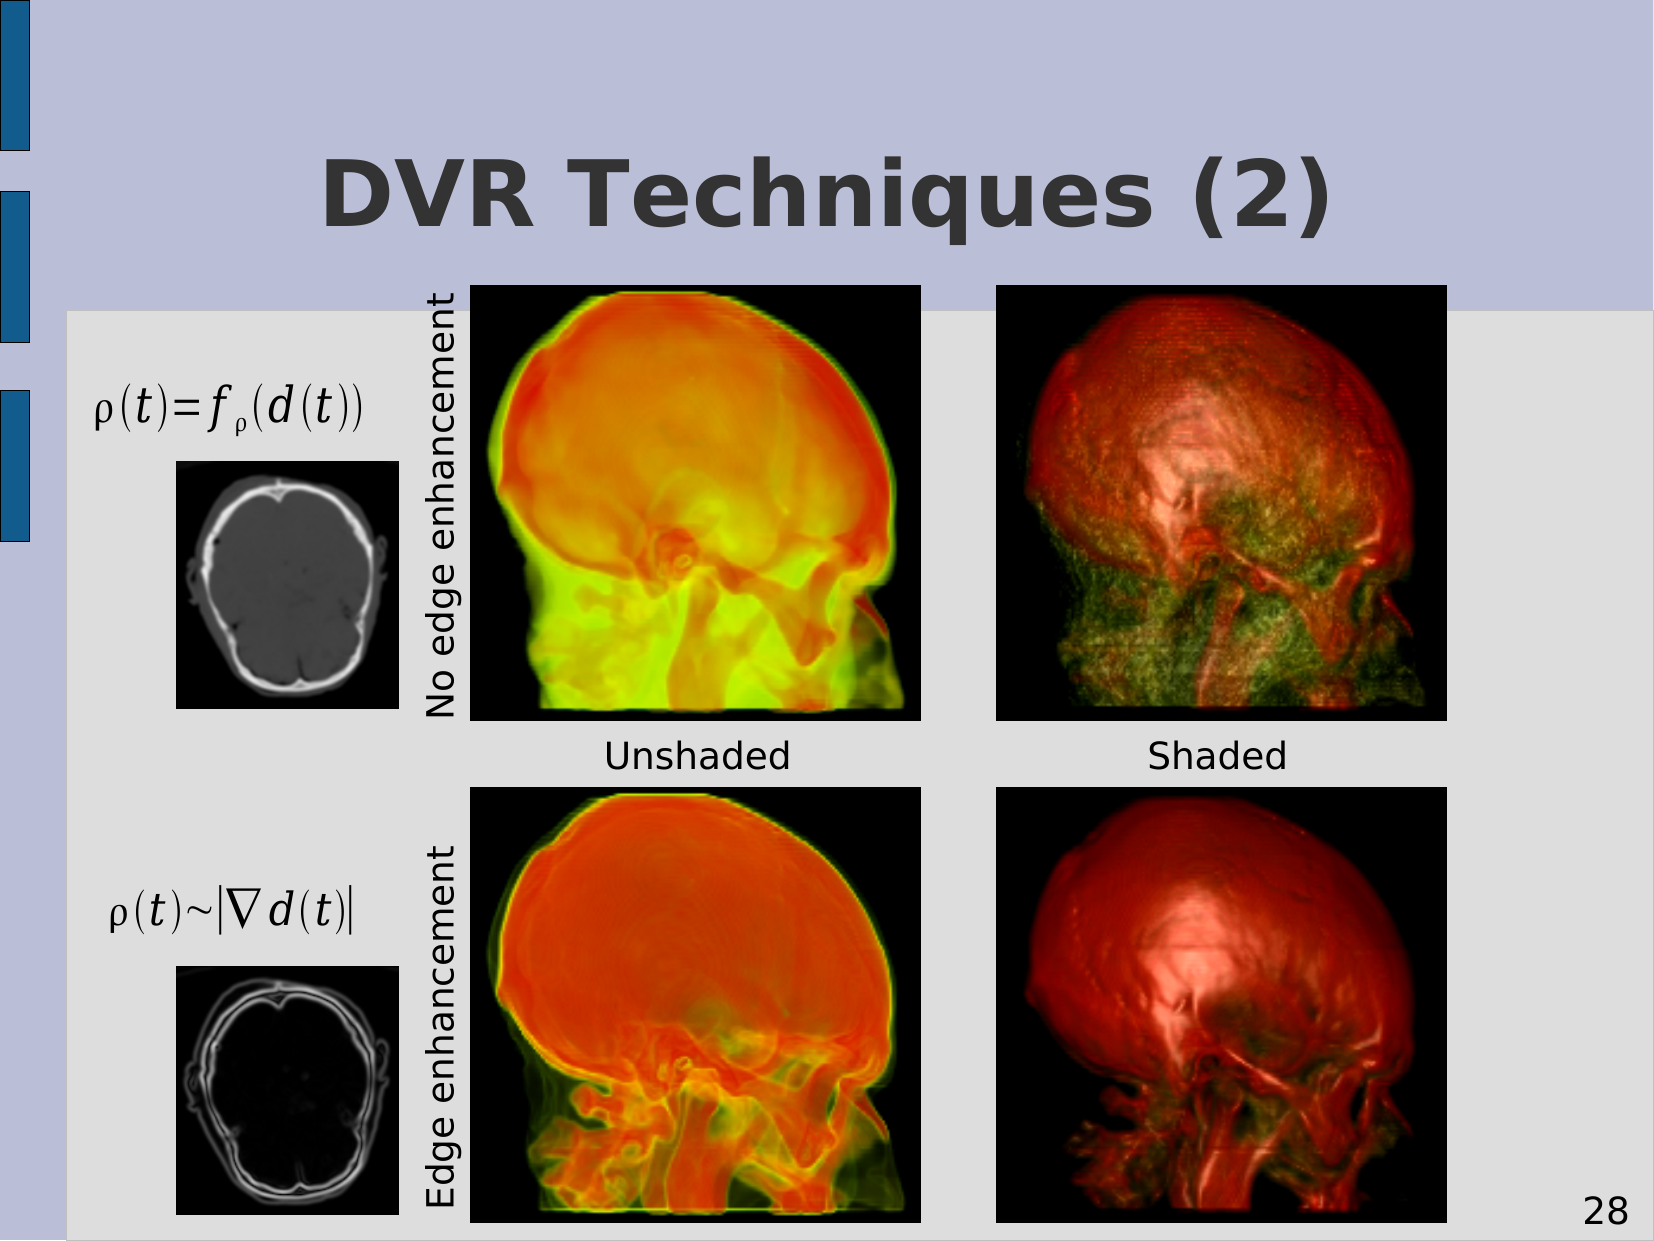

# DVR Techniques (2)
No edge enhancement
Unshaded
Shaded
Edge enhancement